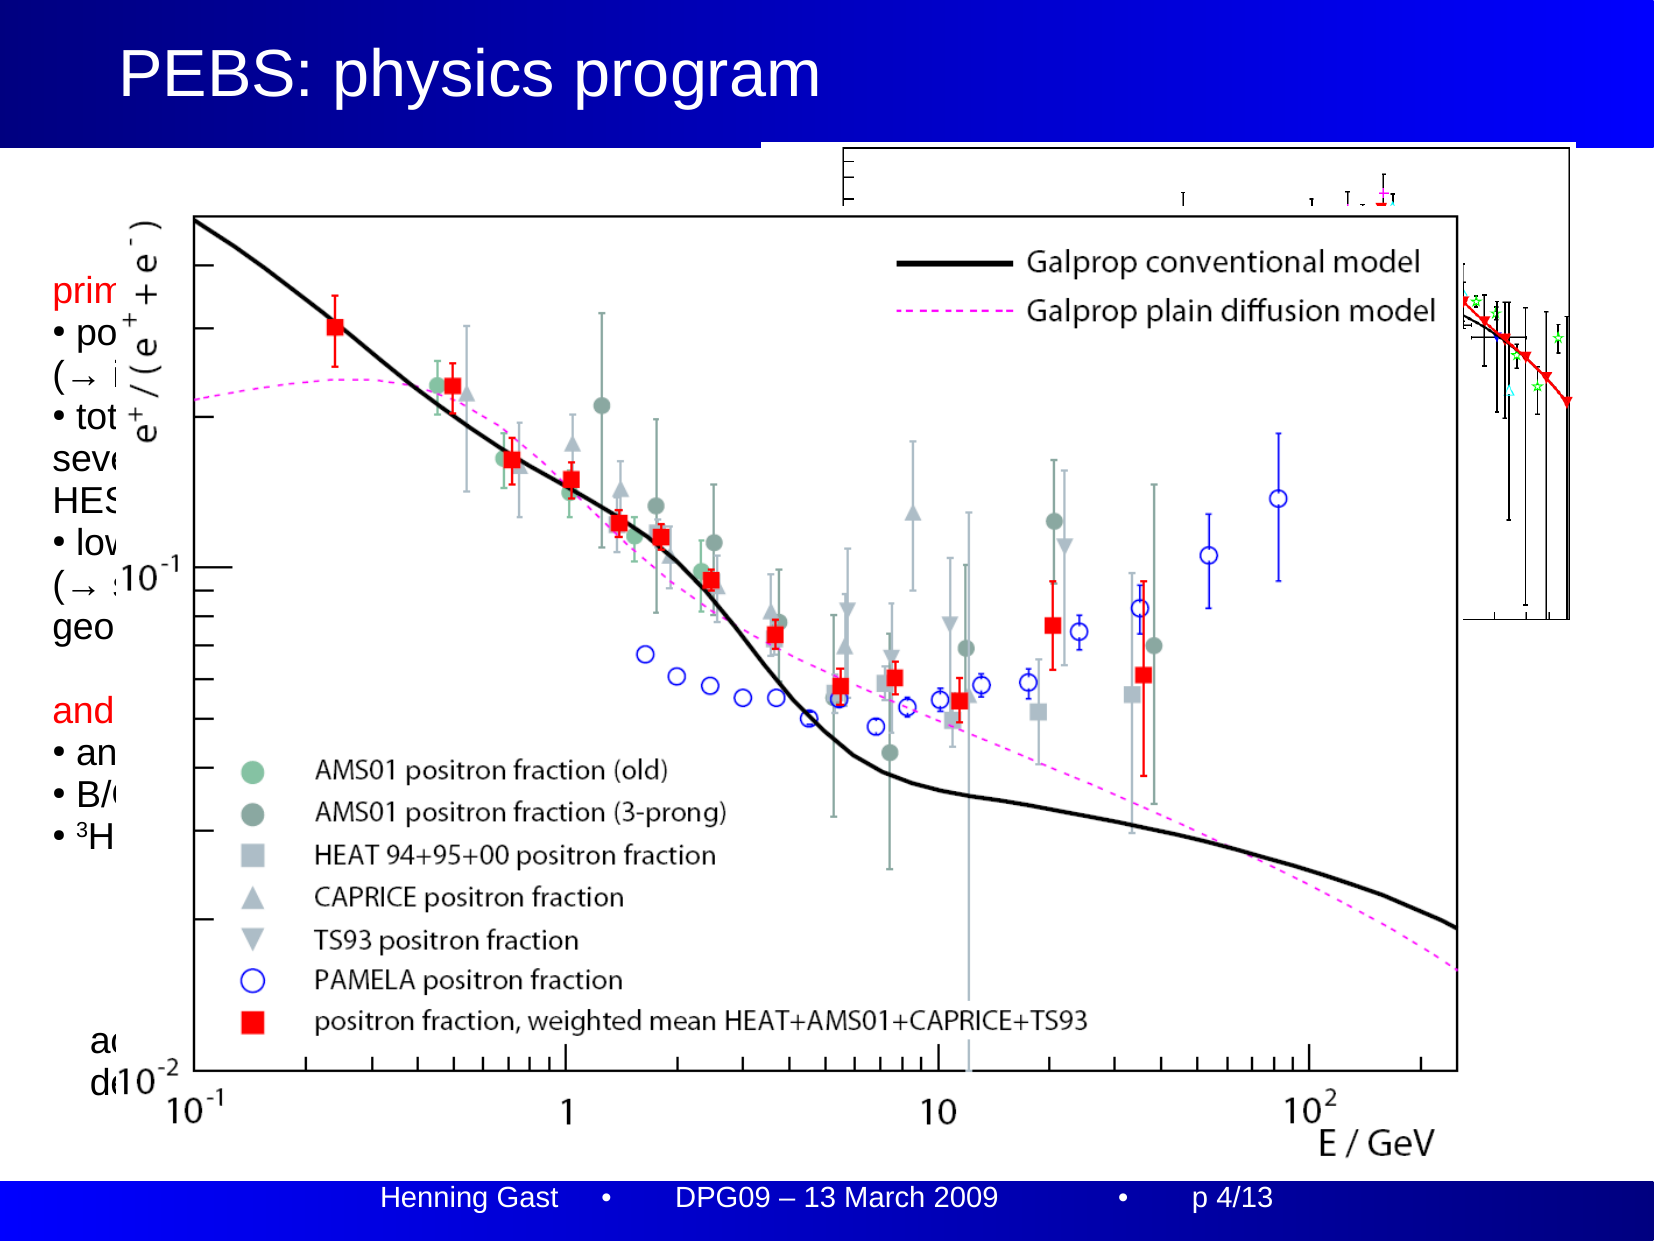

# PEBS: physics program
primary targets:
 positron fraction up to 2TeV (→ indirect dark matter search)
 total electron spectrum up to several TeV (→ verify HESS/ATIC; nearby sources?)
 low-energy positron fraction (→ solar modulation and geomagnetic effects)
and maybe:
 antiprotons
 B/C
 3He/4He (with RICH)
acceptance: 3000 cm2 sr
design: flights of up to 40 days